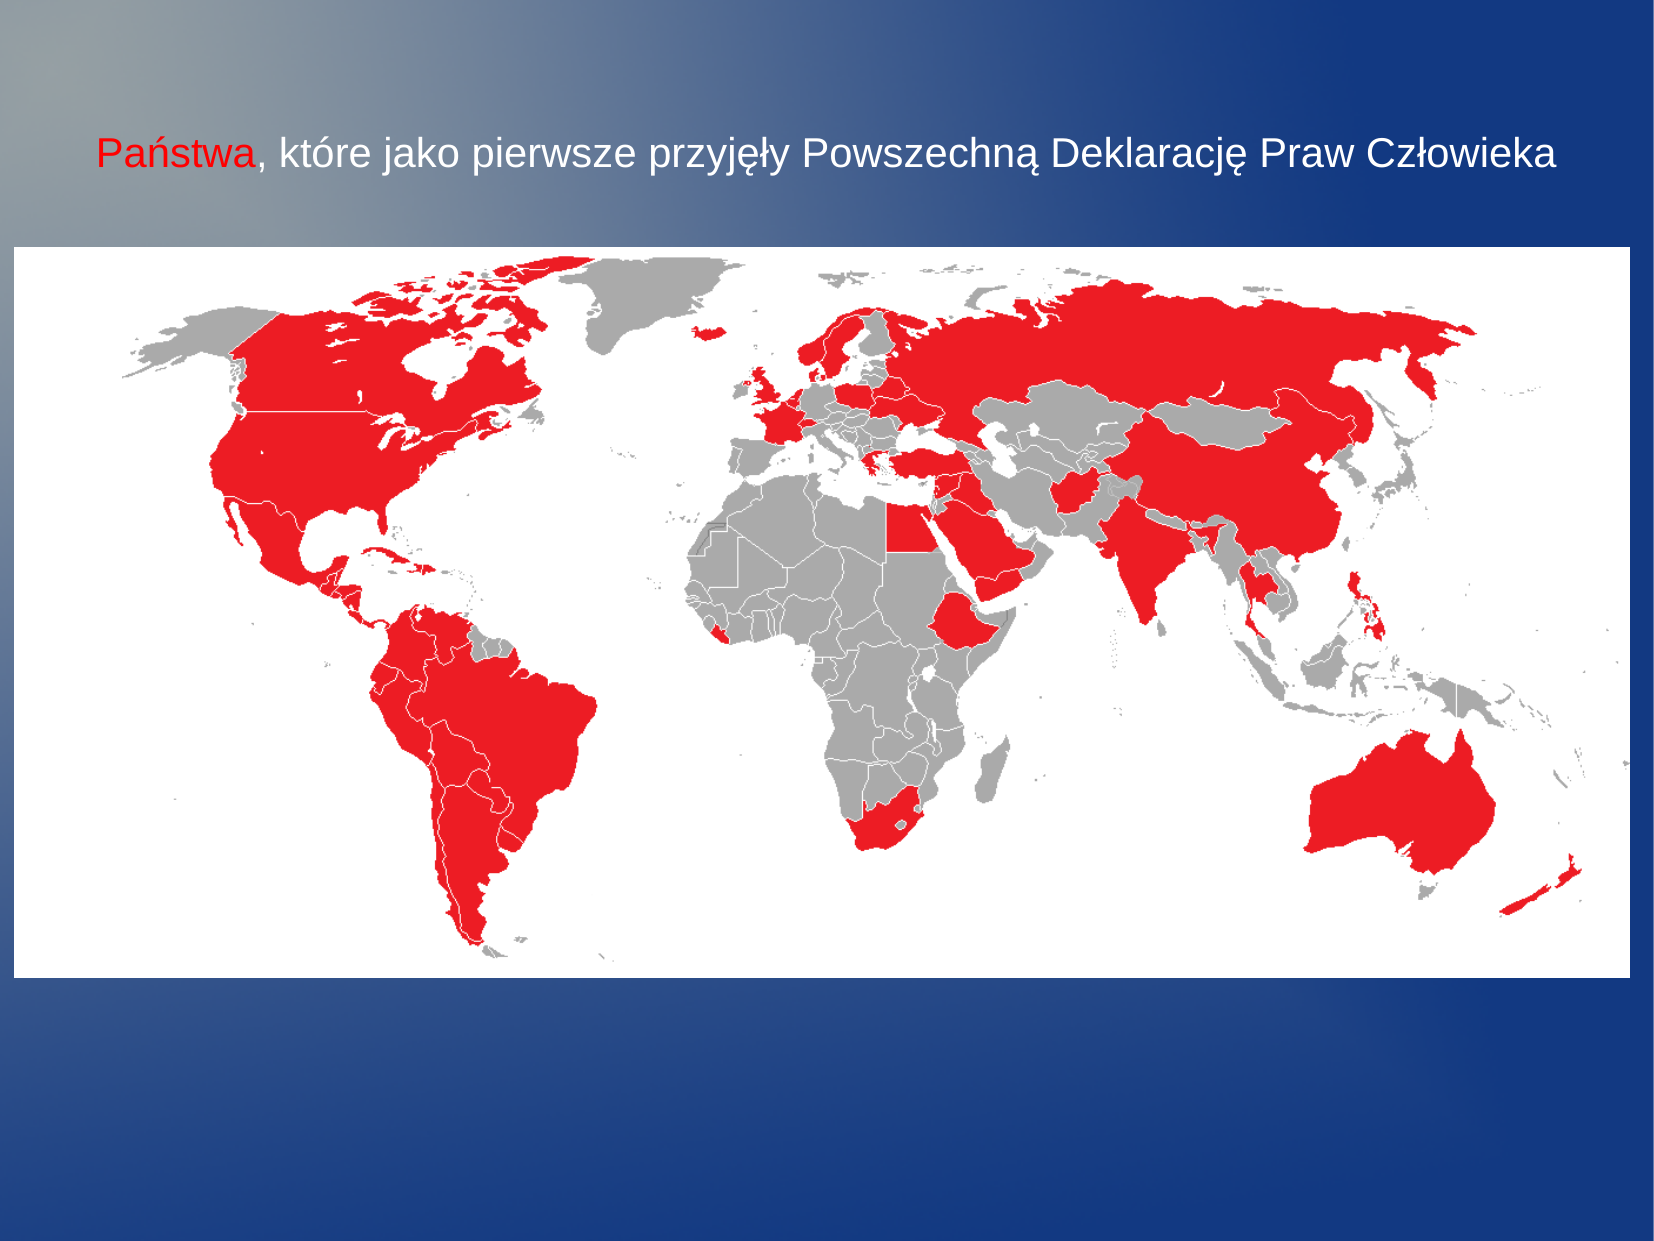

# Państwa, które jako pierwsze przyjęły Powszechną Deklarację Praw Człowieka